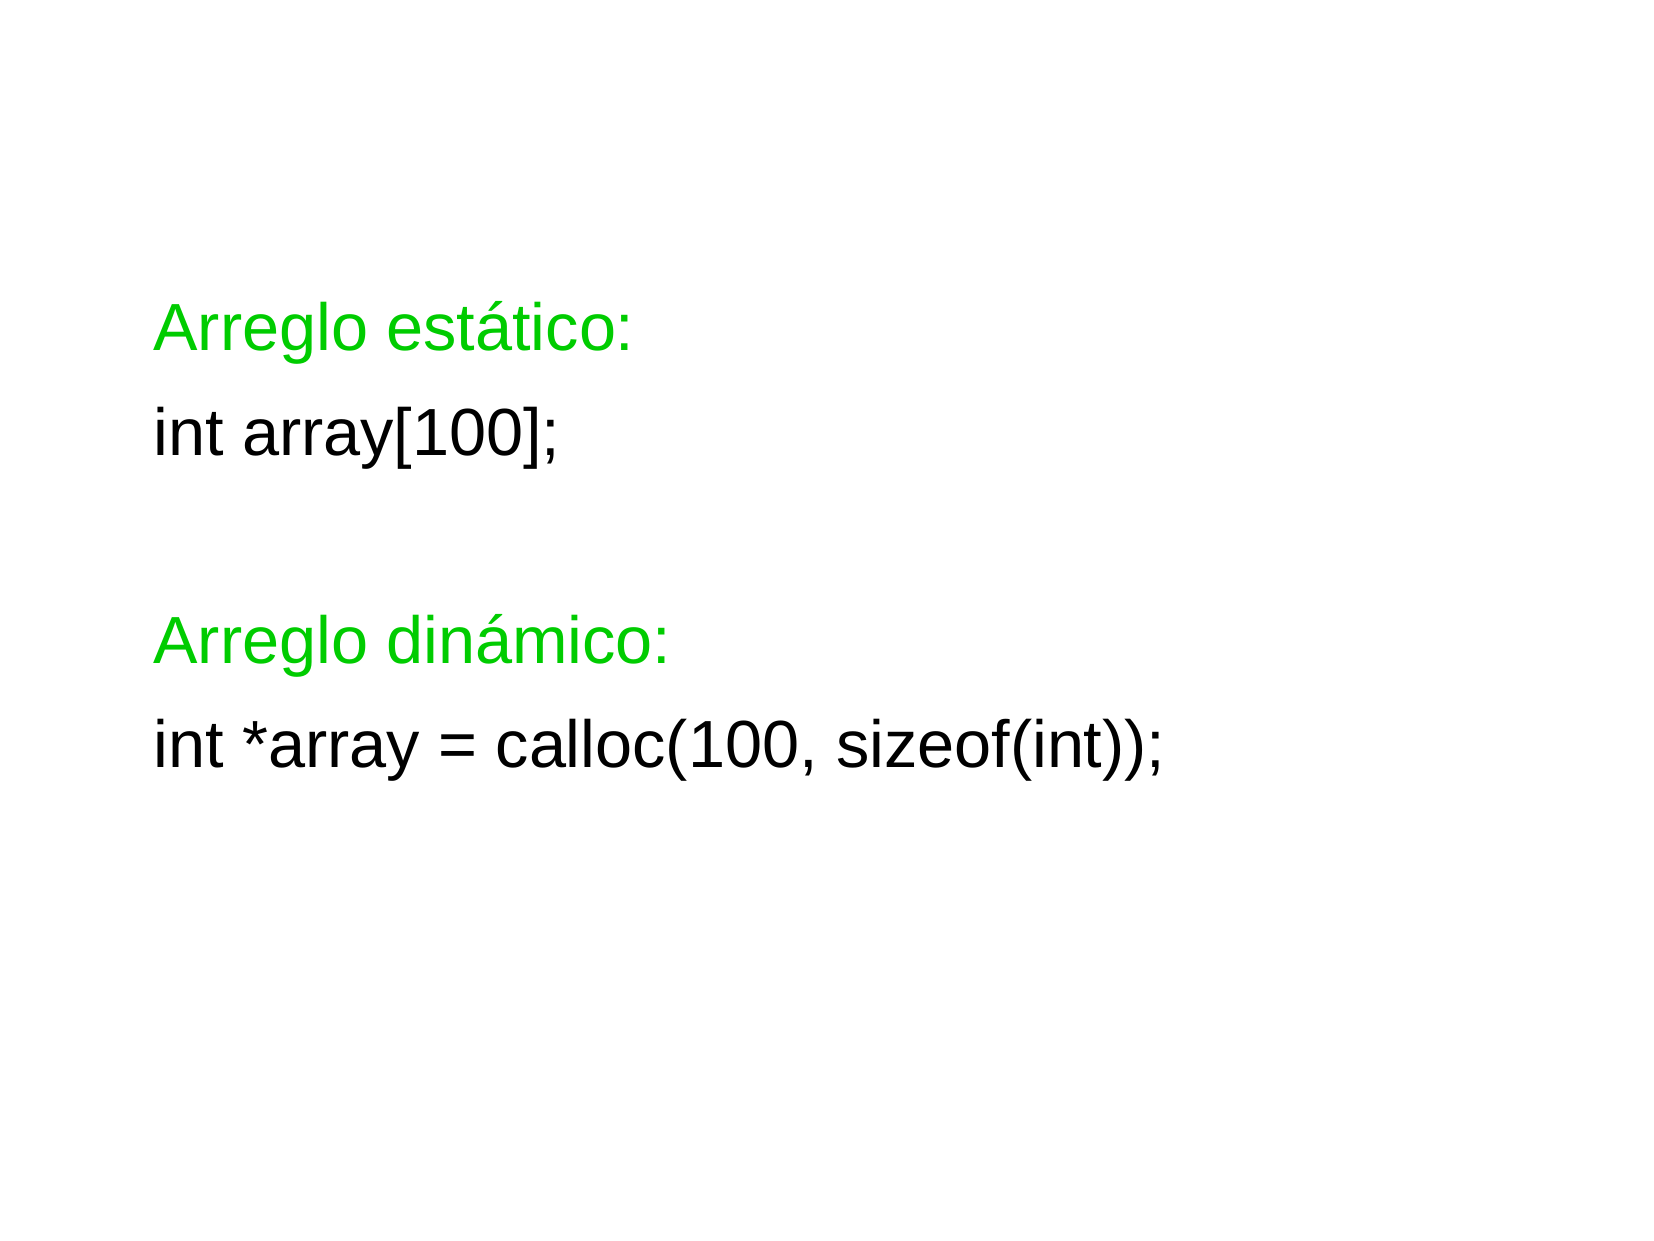

# Arreglo estático:
int array[100];
Arreglo dinámico:
int *array = calloc(100, sizeof(int));